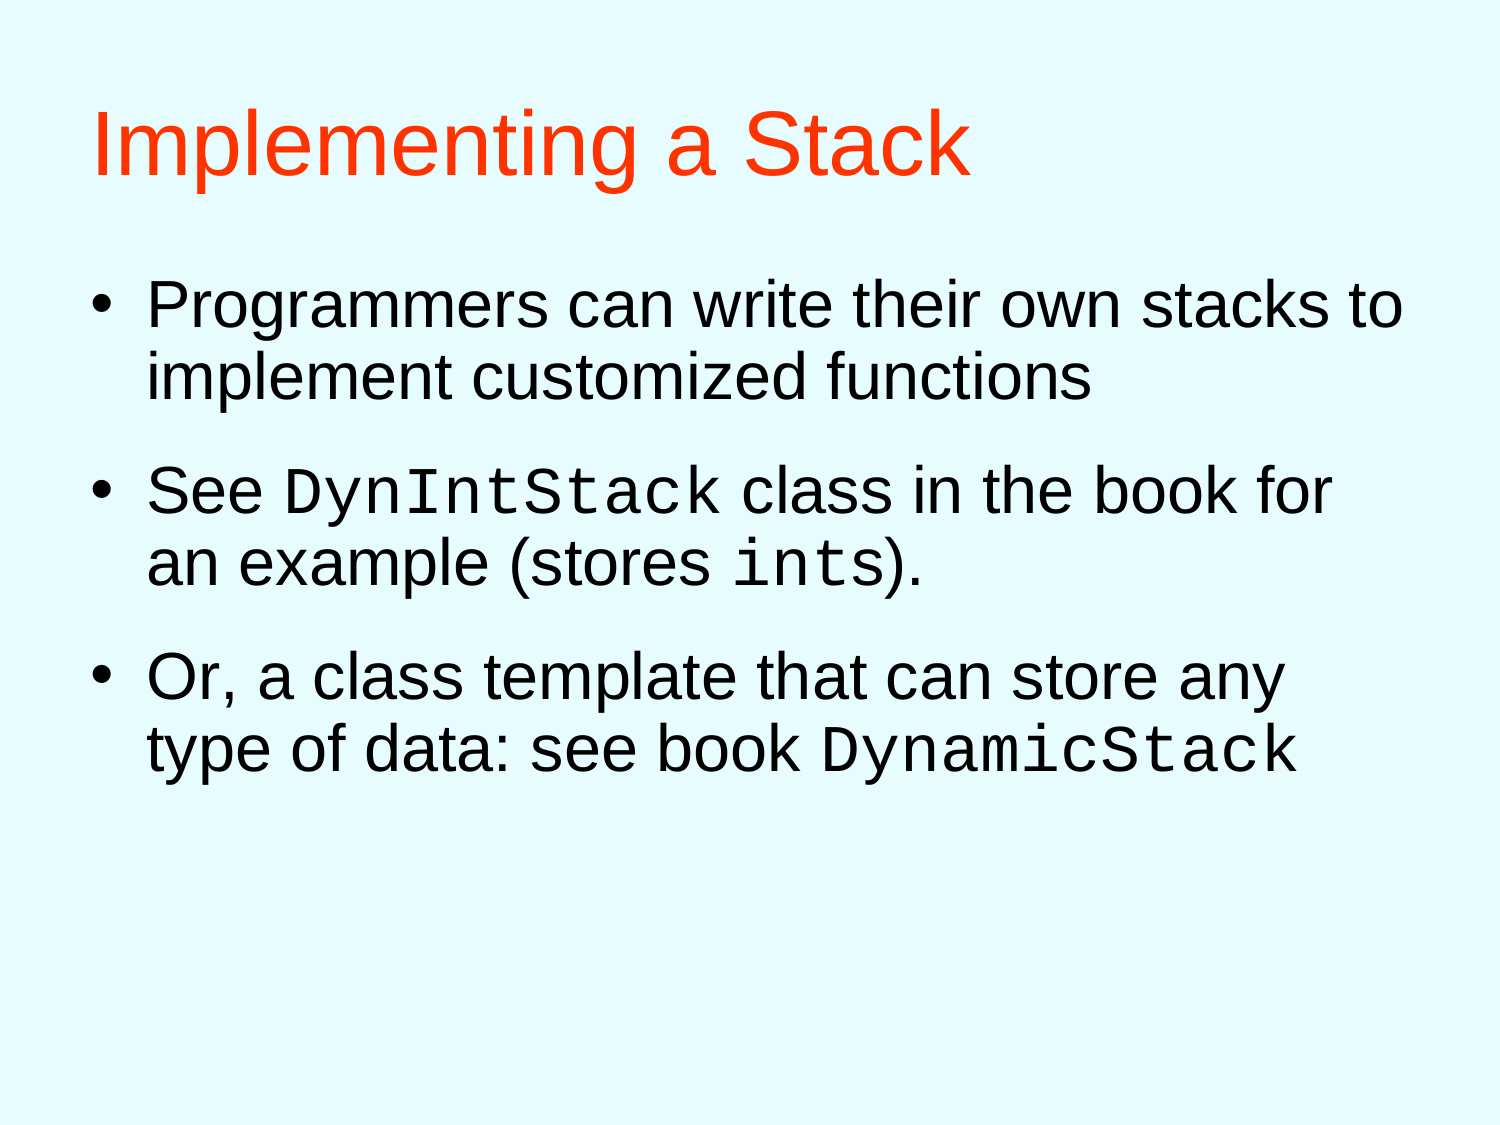

# Implementing a Stack
Programmers can write their own stacks to implement customized functions
See DynIntStack class in the book for an example (stores ints).
Or, a class template that can store any type of data: see book DynamicStack